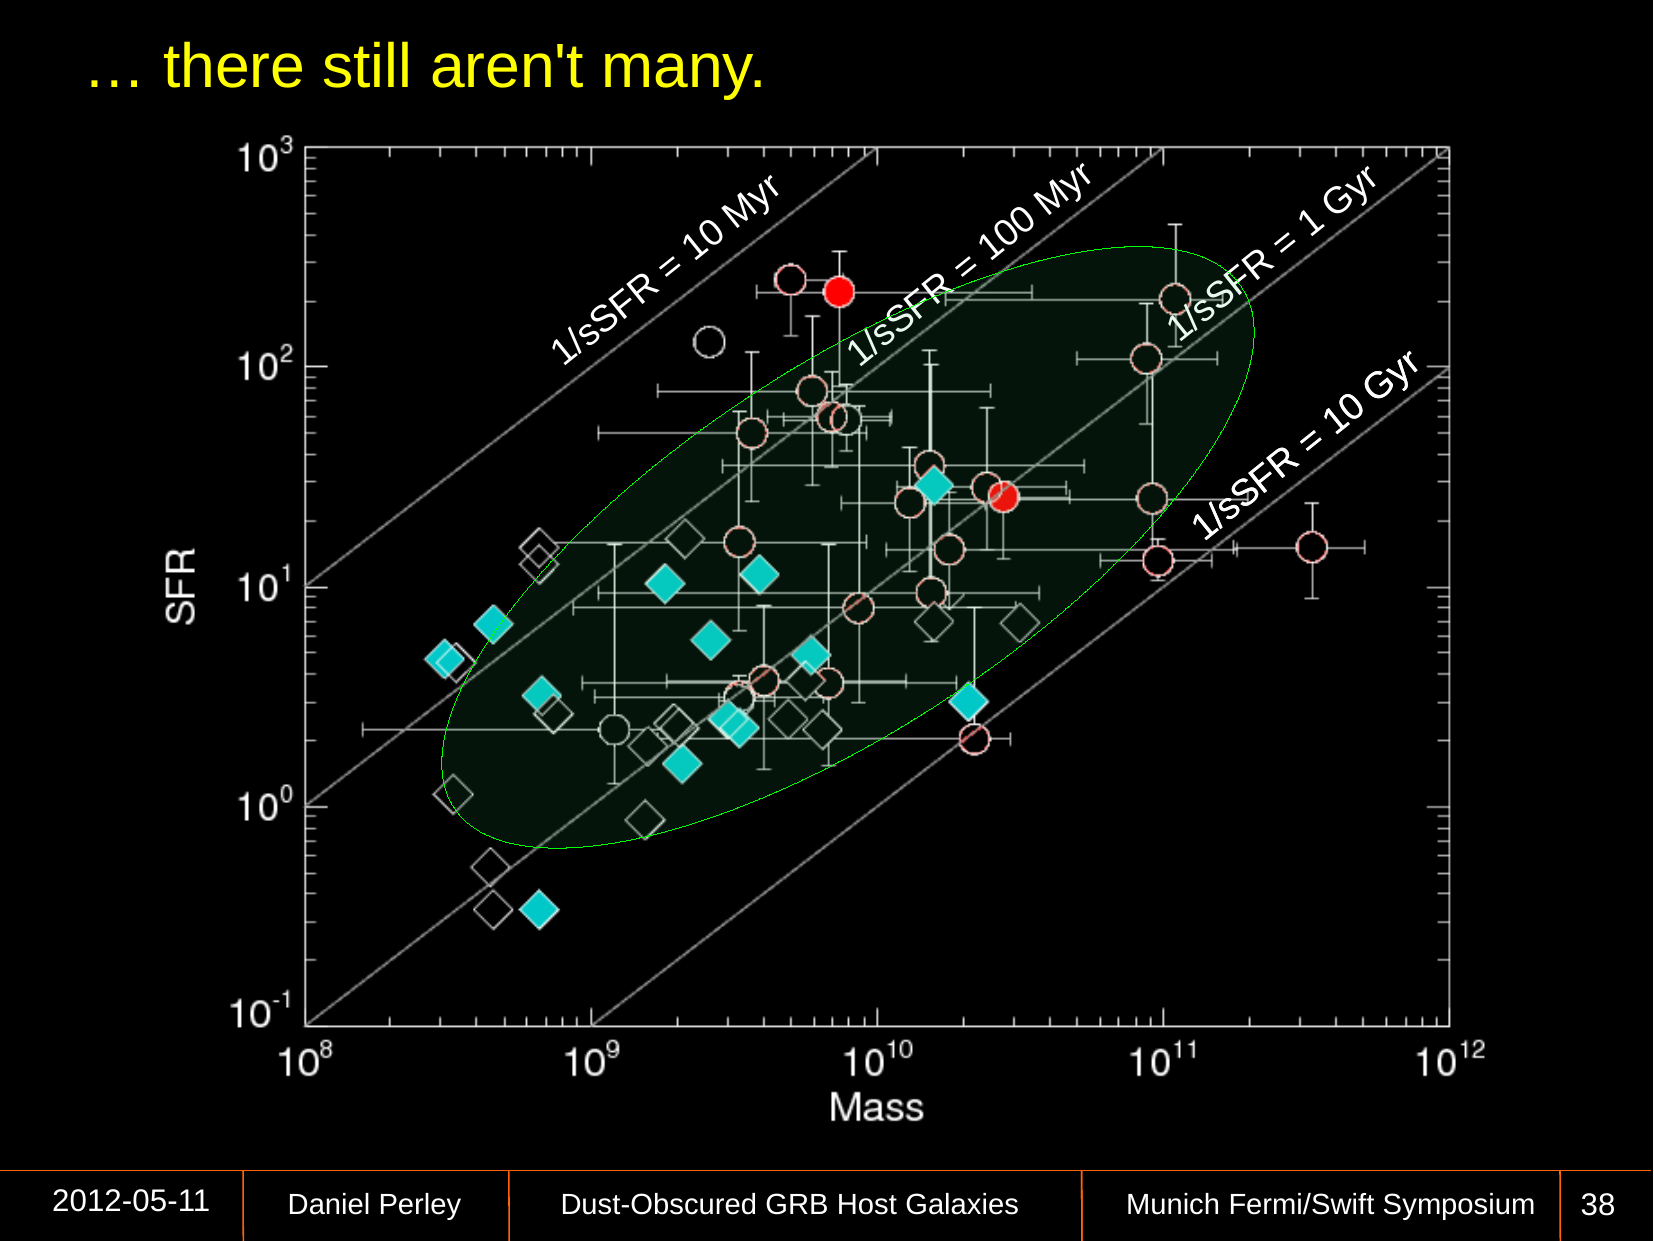

# … there still aren't many.
1/sSFR = 1 Gyr
1/sSFR = 10 Myr
1/sSFR = 100 Myr
1/sSFR = 10 Gyr
1/sSFR = 10 Gyr
2012-05-11
38